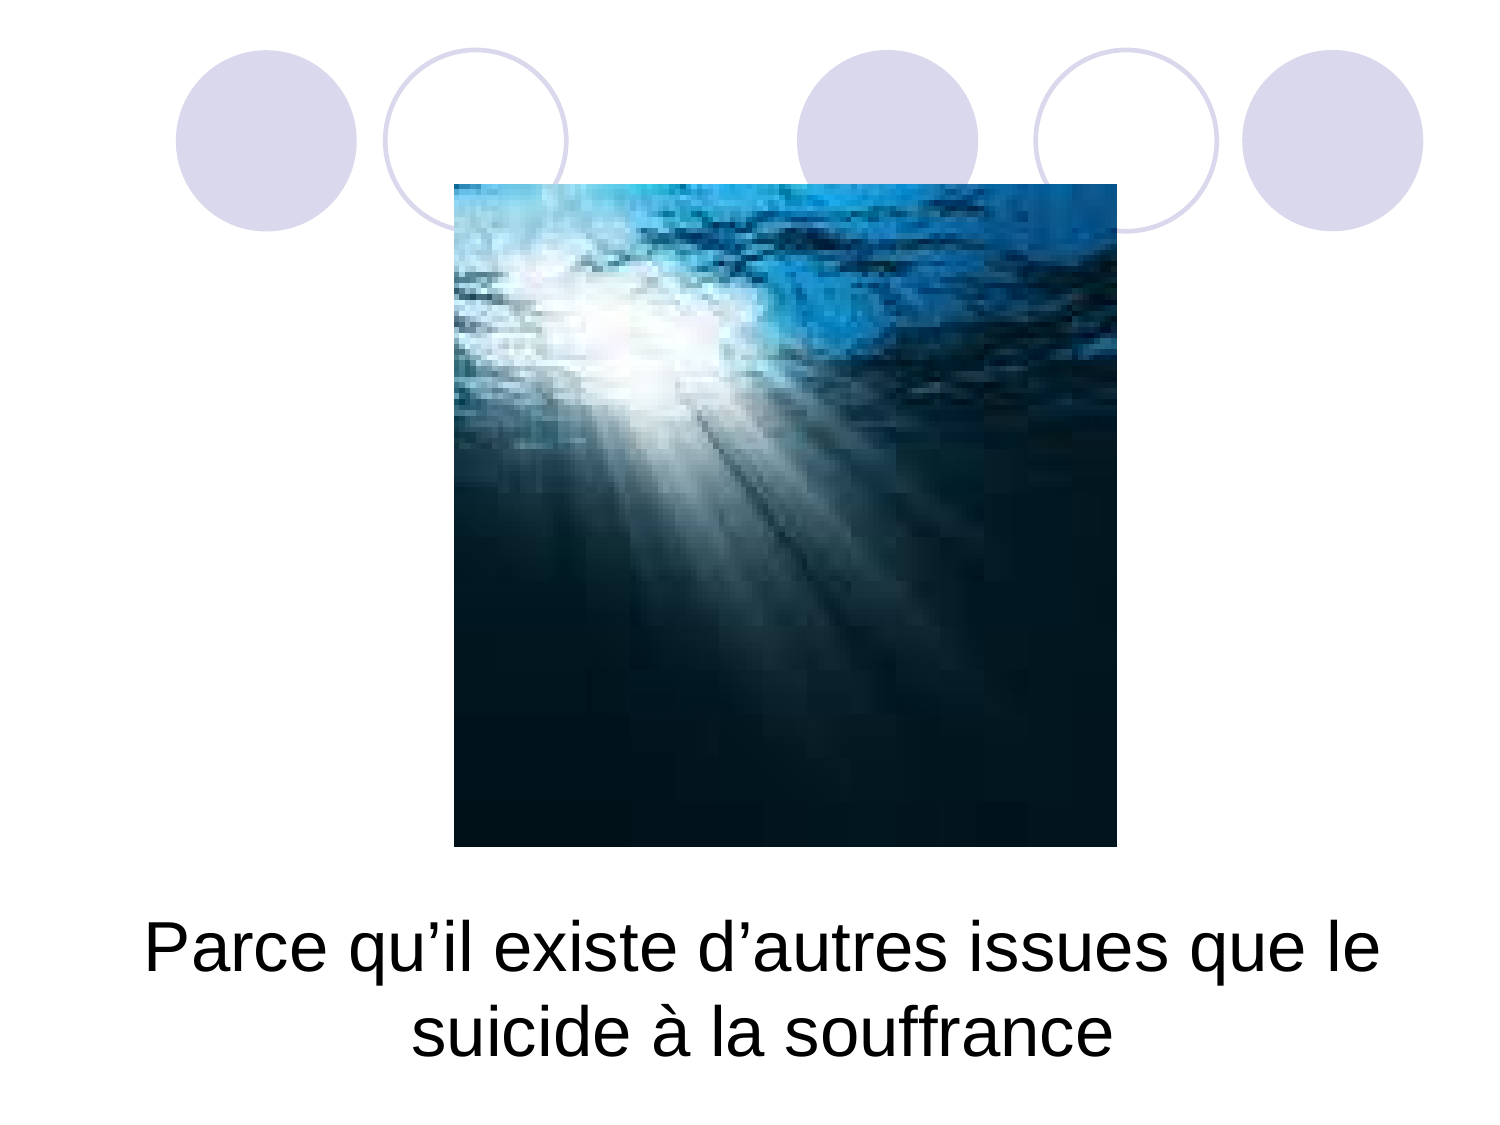

# Parce qu’il existe d’autres issues que le suicide à la souffrance